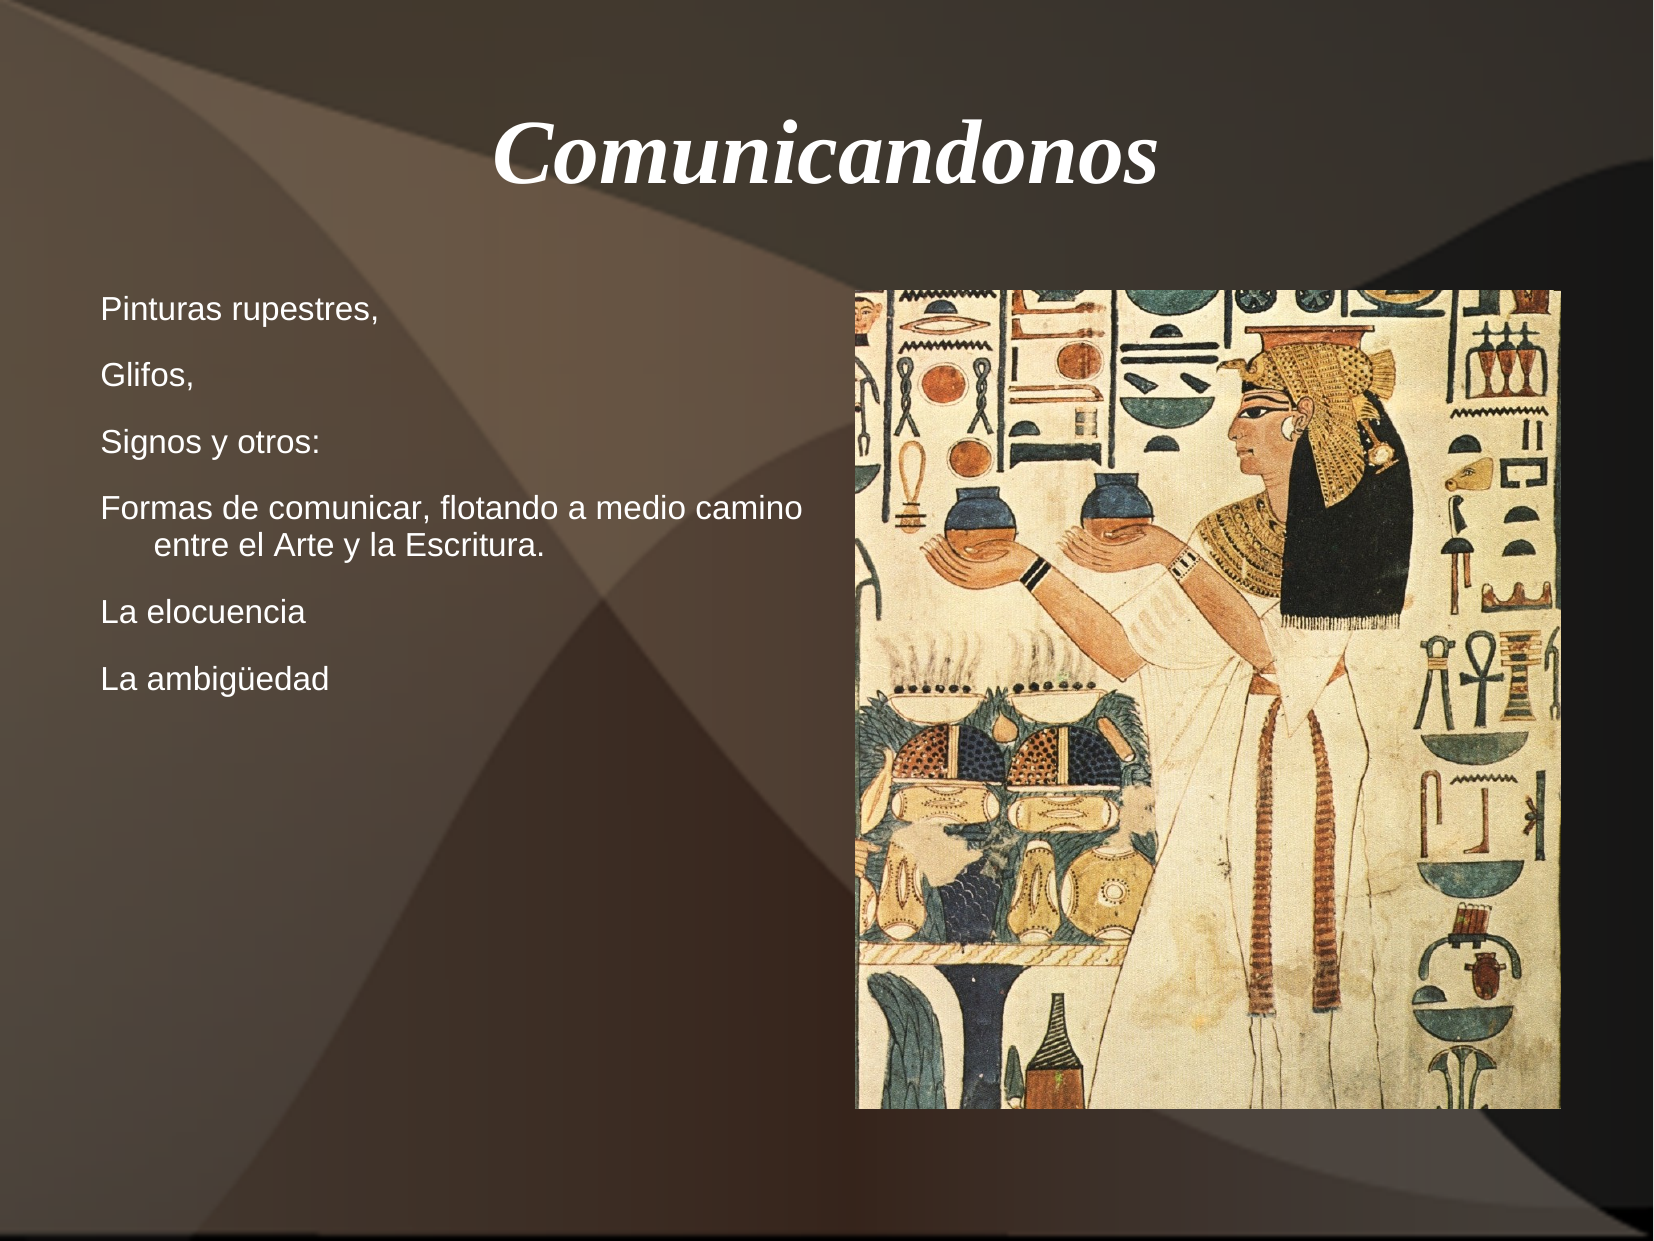

# Comunicandonos
Pinturas rupestres,
Glifos,
Signos y otros:
Formas de comunicar, flotando a medio camino entre el Arte y la Escritura.
La elocuencia
La ambigüedad